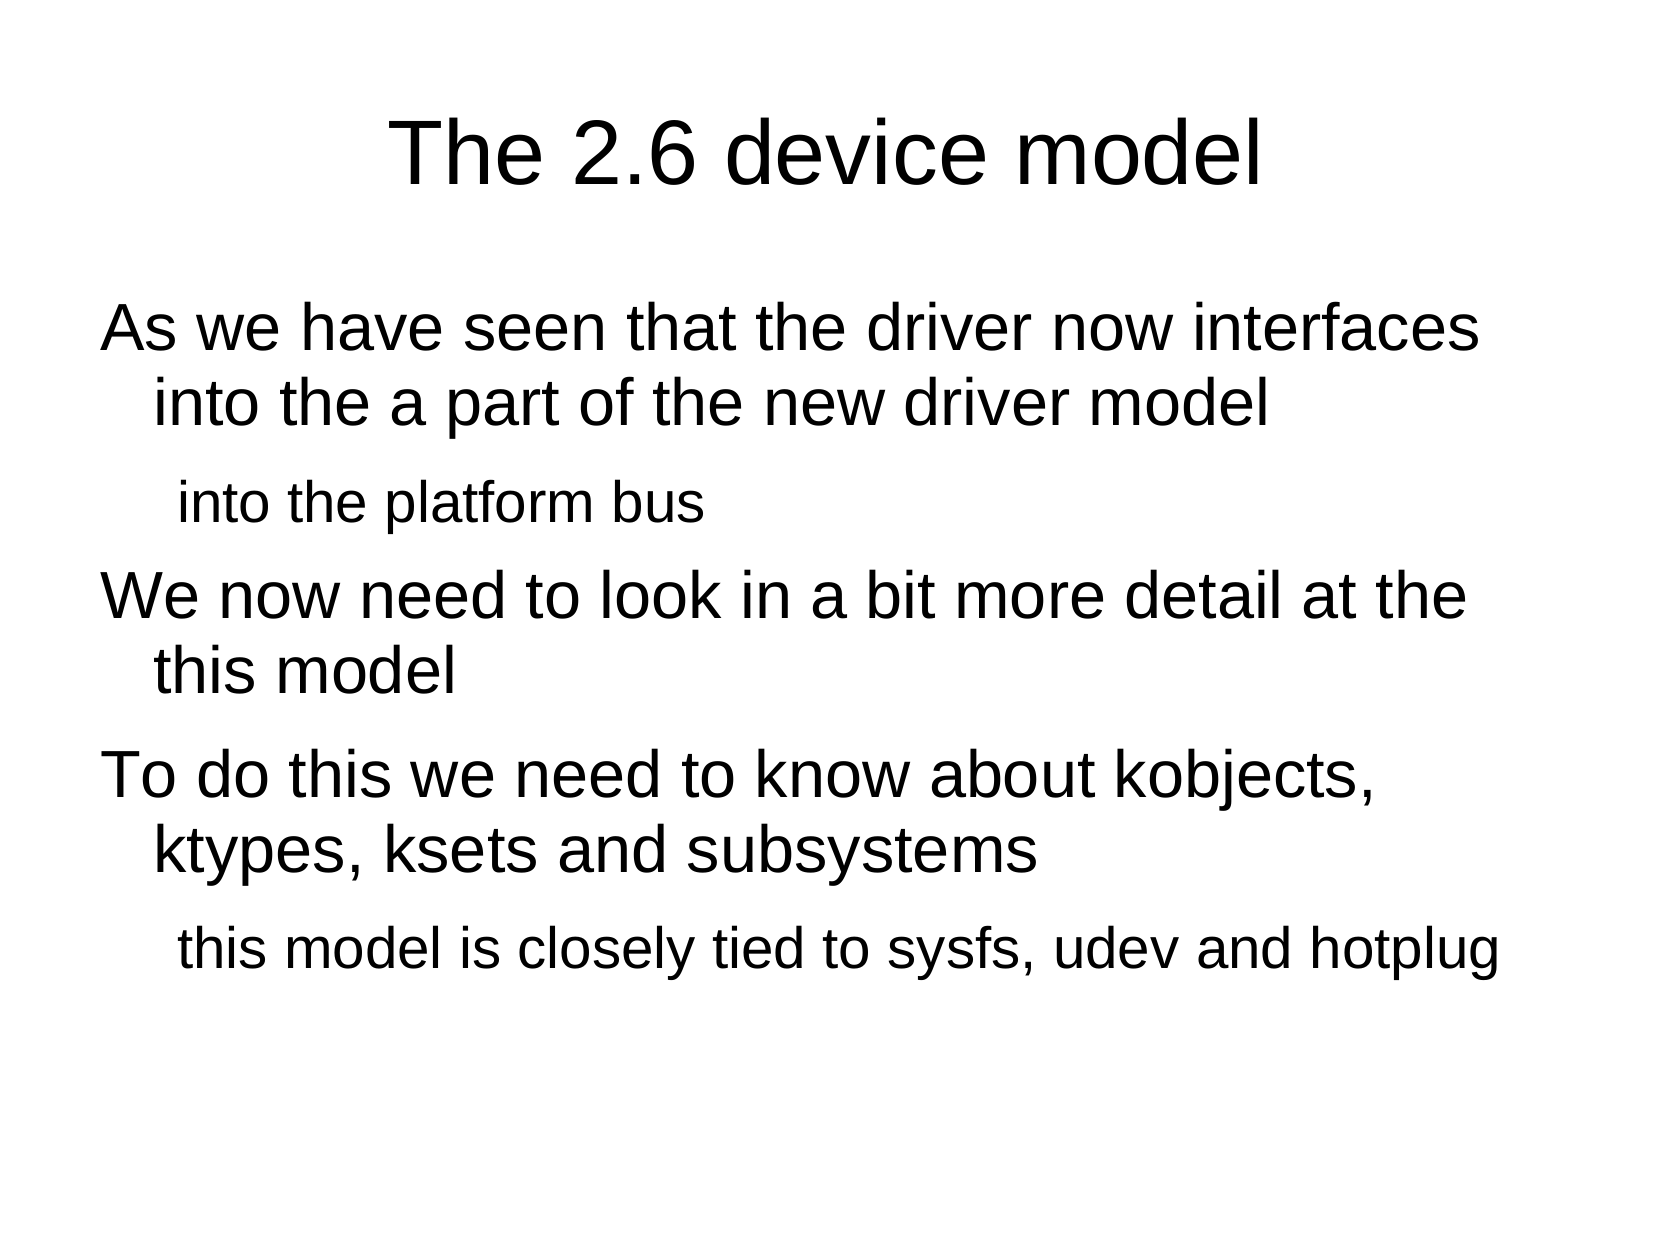

# The 2.6 device model
As we have seen that the driver now interfaces into the a part of the new driver model
into the platform bus
We now need to look in a bit more detail at the this model
To do this we need to know about kobjects, ktypes, ksets and subsystems
this model is closely tied to sysfs, udev and hotplug